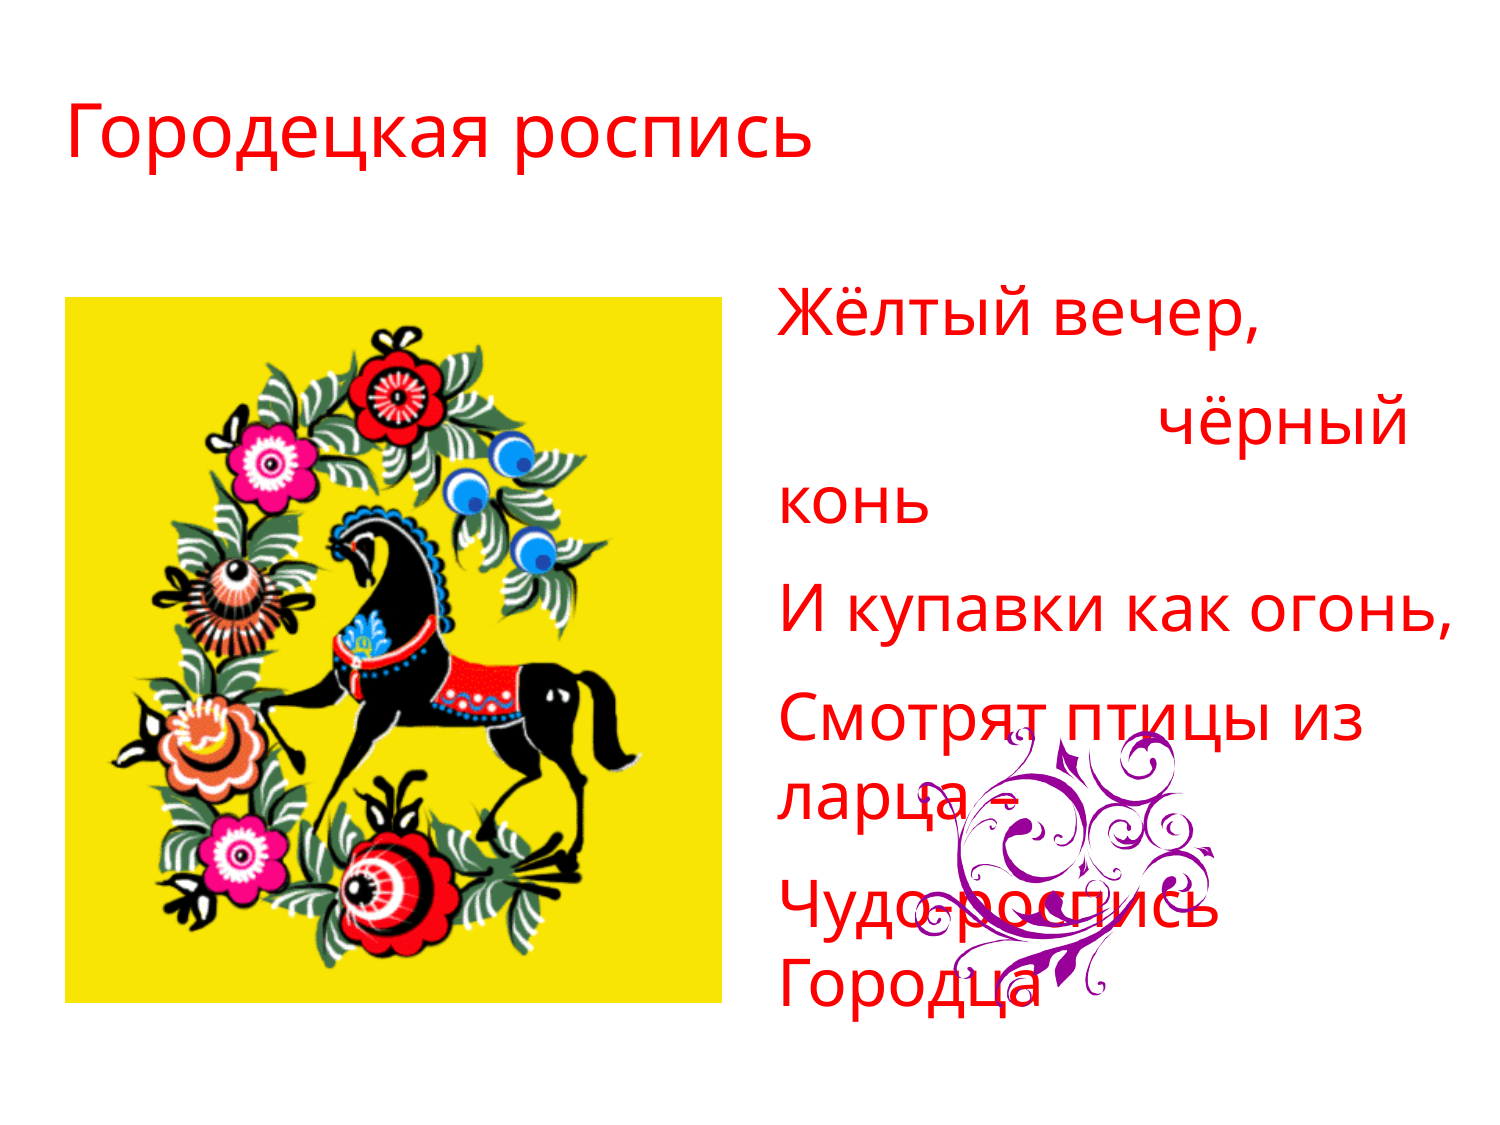

# Городецкая роспись
Жёлтый вечер,
 чёрный конь
И купавки как огонь,
Смотрят птицы из ларца –
Чудо-роспись Городца